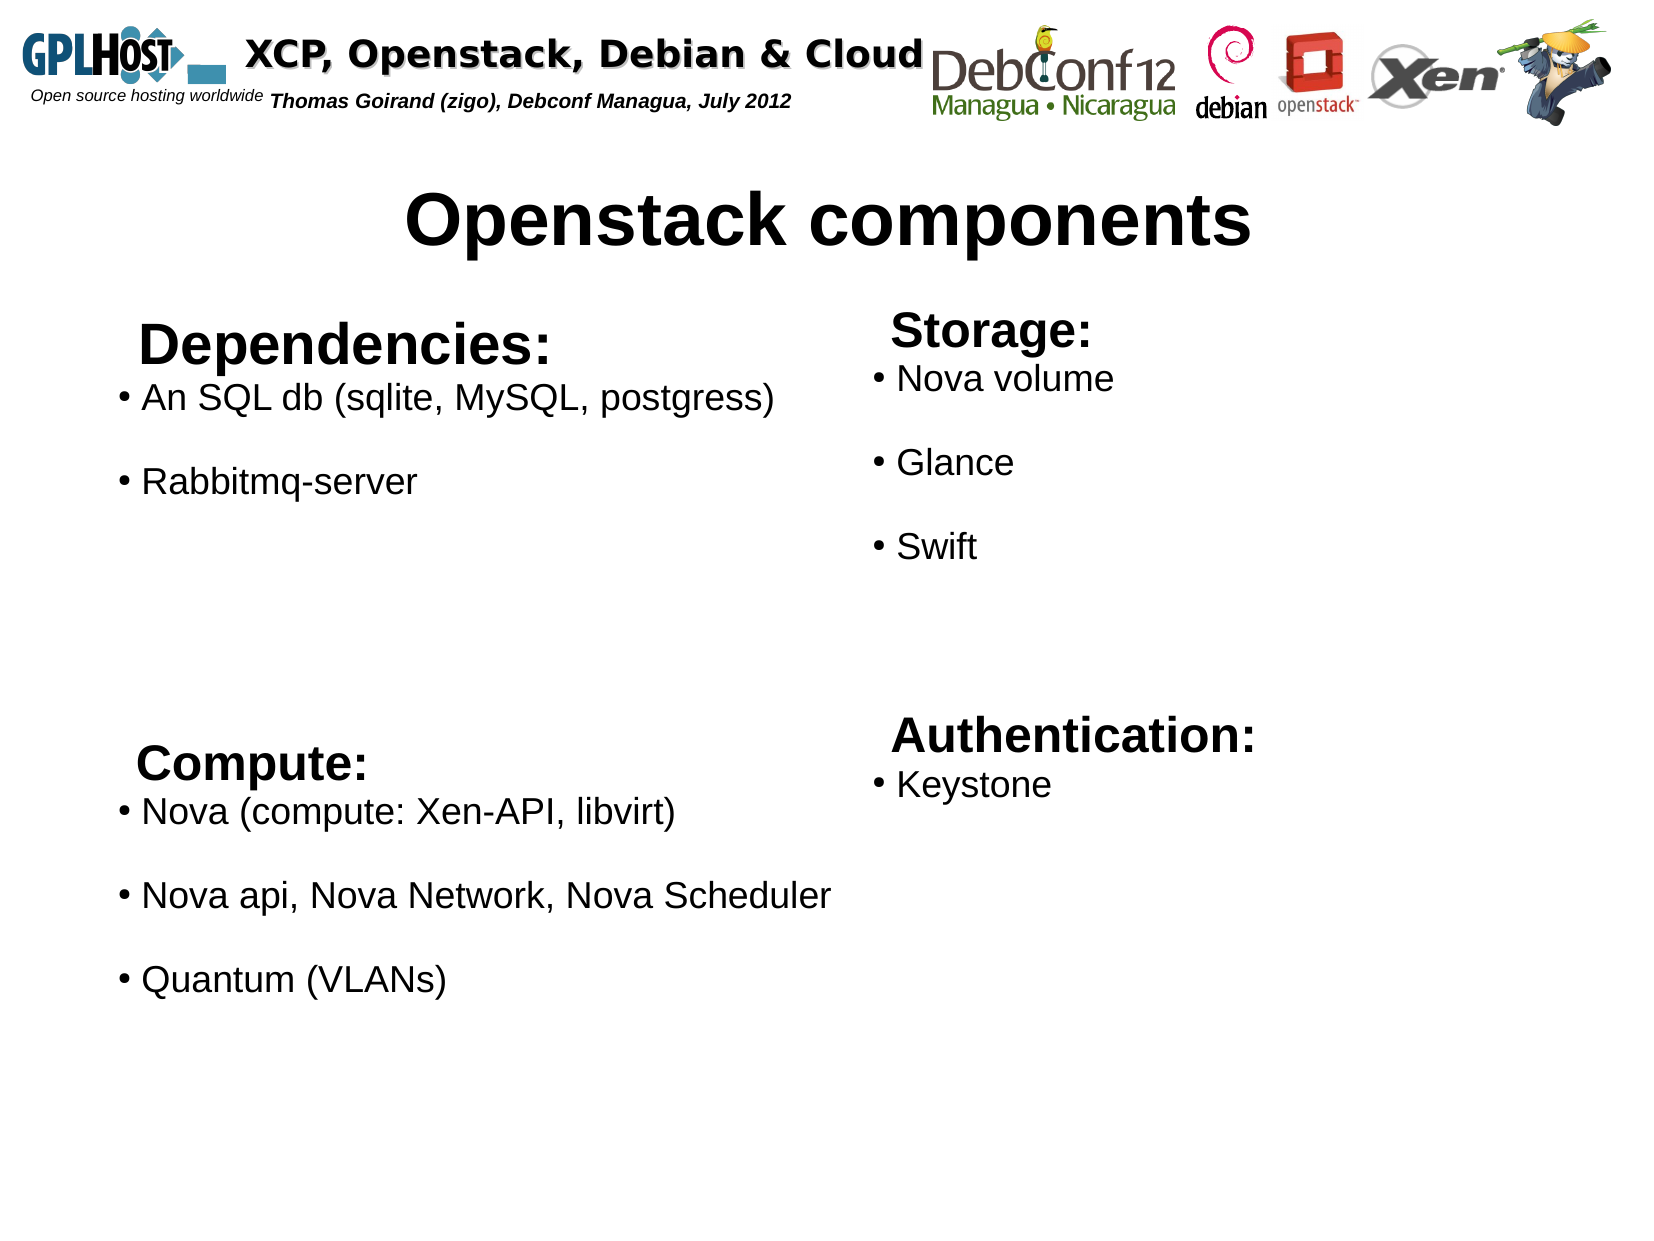

Openstack components
Storage:
 Nova volume
 Glance
 Swift
Authentication:
 Keystone
Dependencies:
 An SQL db (sqlite, MySQL, postgress)
 Rabbitmq-server
Compute:
 Nova (compute: Xen-API, libvirt)
 Nova api, Nova Network, Nova Scheduler
 Quantum (VLANs)